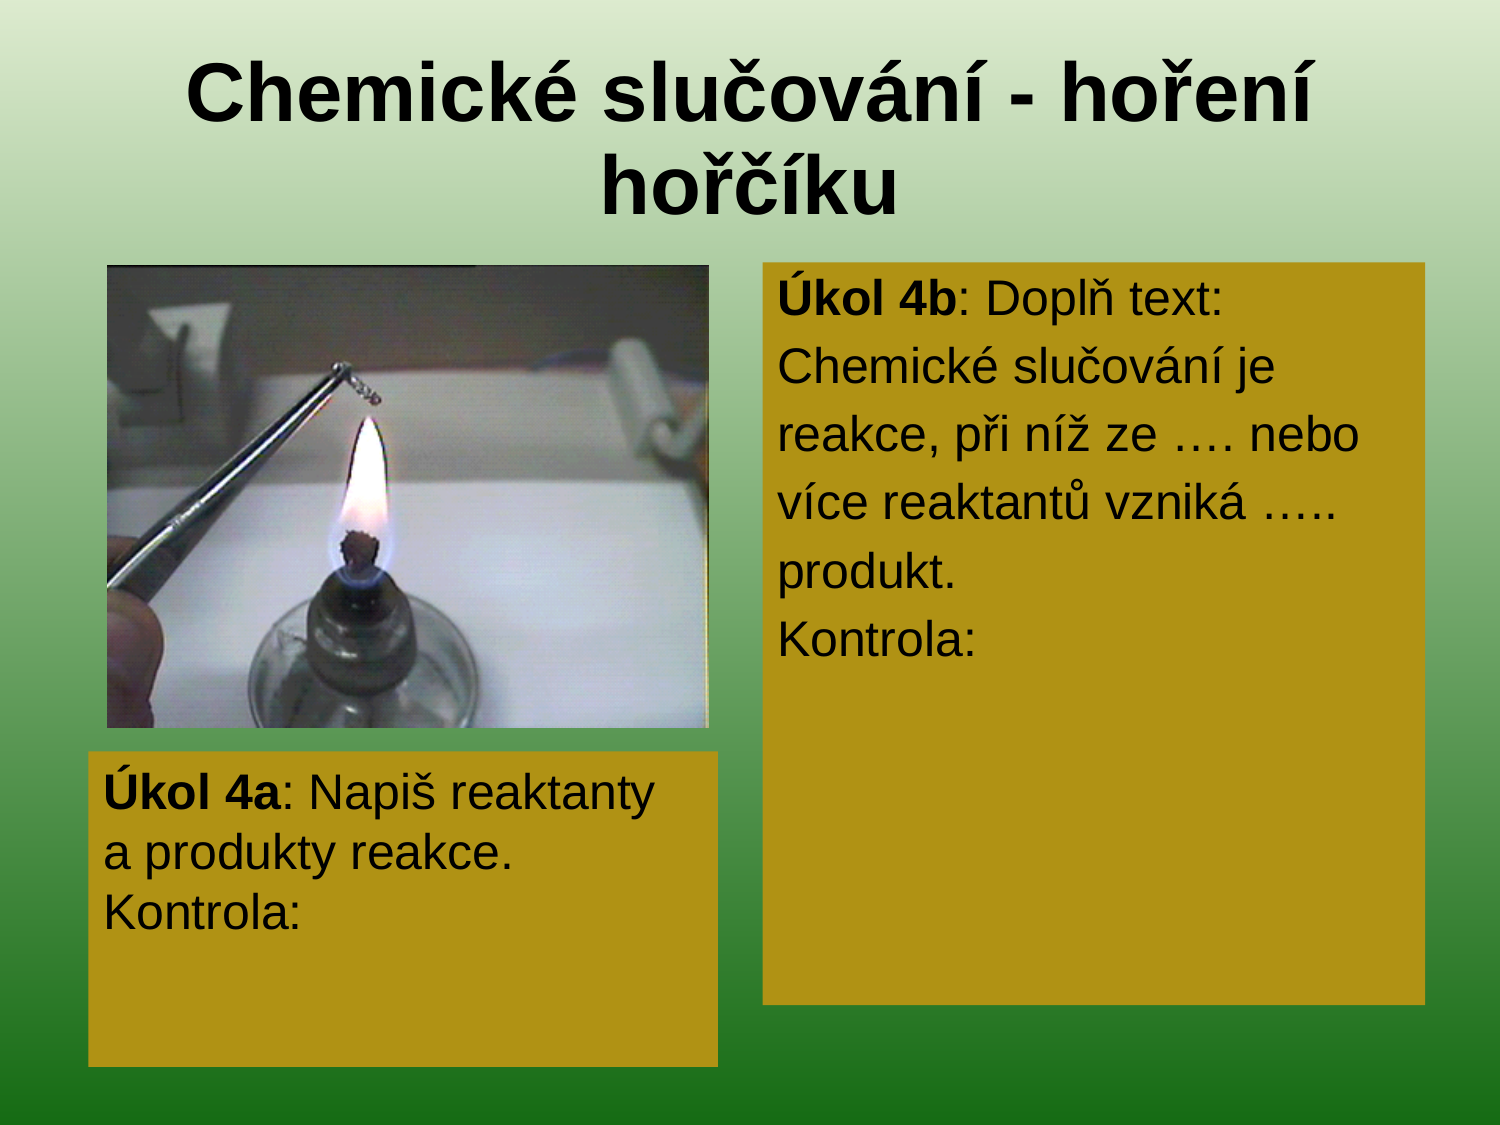

# Chemické slučování - hoření hořčíku
Úkol 4b: Doplň text:
Chemické slučování je
reakce, při níž ze …. nebo
více reaktantů vzniká …..
produkt.
Kontrola:
Chemické slučování je
reakce, při níž ze dvou nebo
více reaktantů vzniká jeden
produkt.
Úkol 4a: Napiš reaktanty
a produkty reakce.
Kontrola: Reaktanty jsou hořčík, kyslík, produkt je oxid hořečnatý.